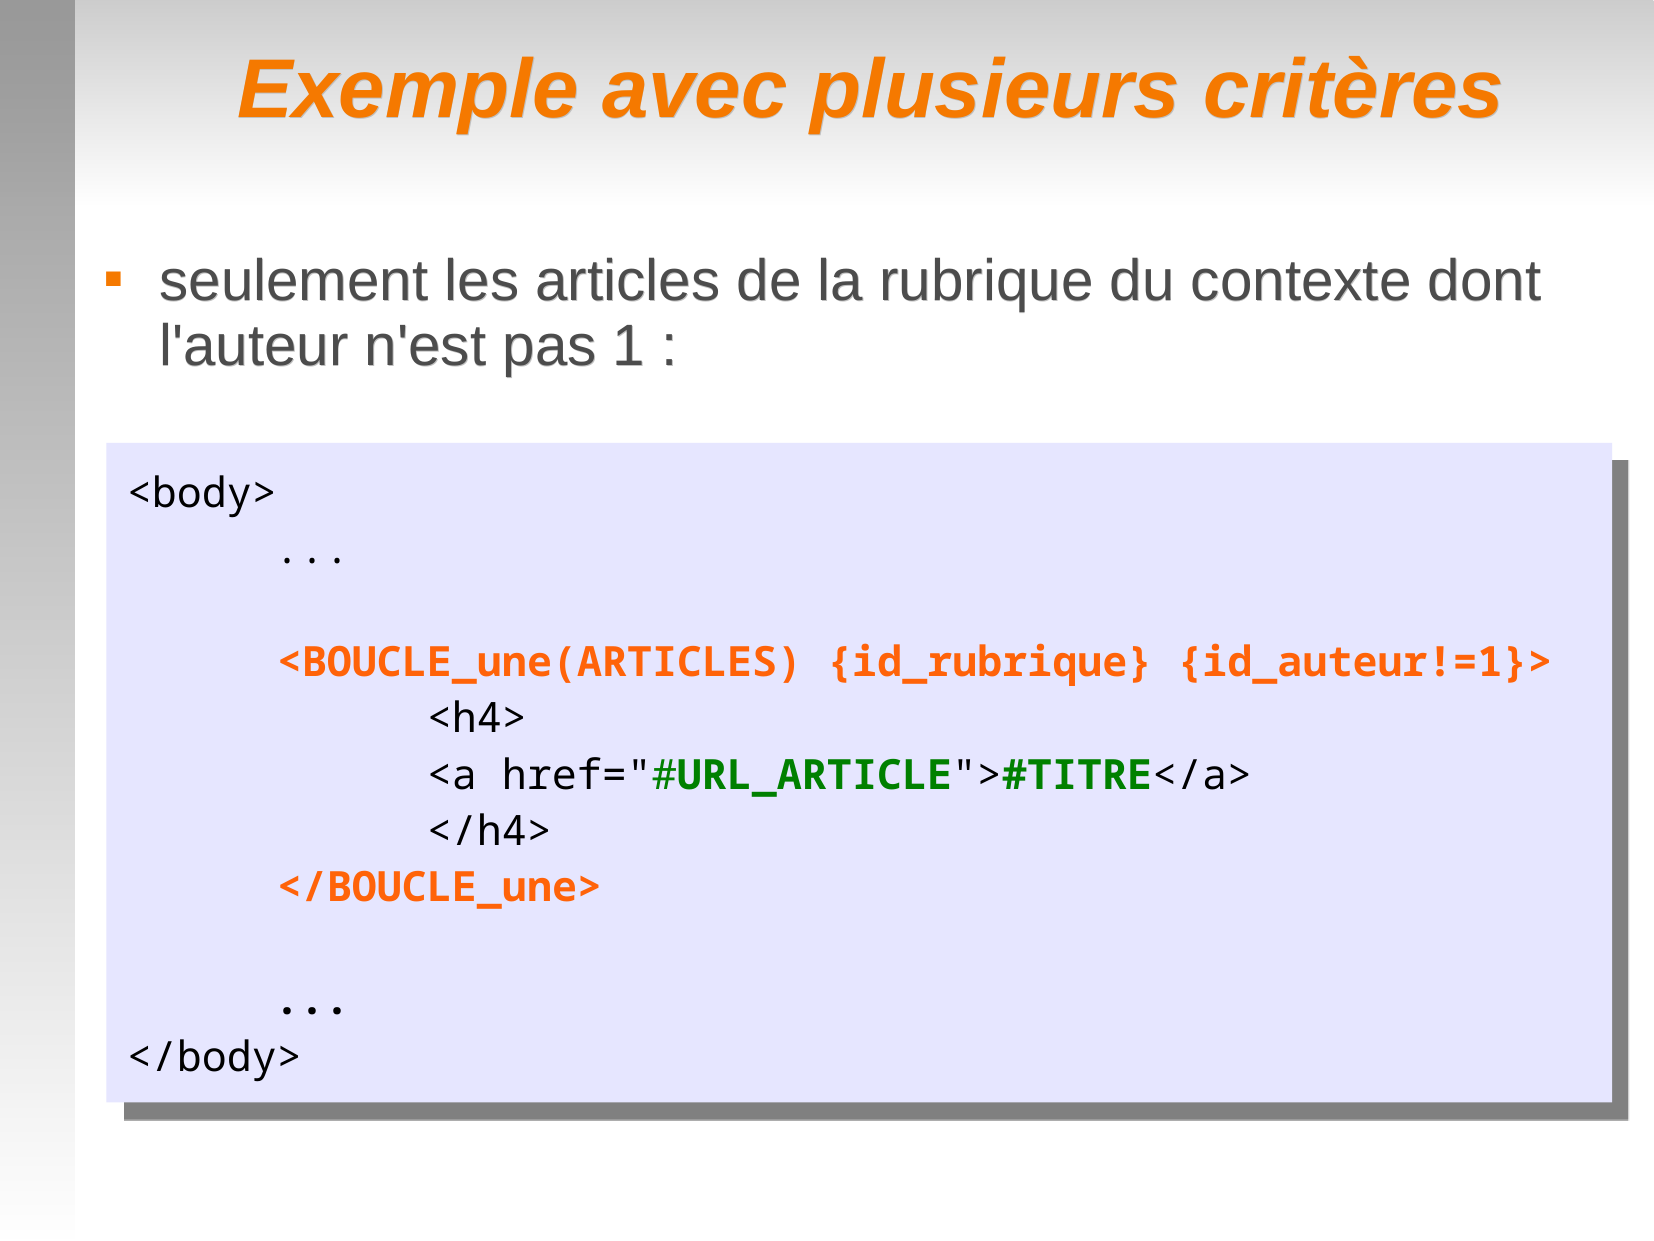

# Exemple avec plusieurs critères
seulement les articles de la rubrique du contexte dont l'auteur n'est pas 1 :
<body>
		...
	<BOUCLE_une(ARTICLES) {id_rubrique} {id_auteur!=1}>
		<h4>
		<a href="#URL_ARTICLE">#TITRE</a>
		</h4>
	</BOUCLE_une>
		...
</body>